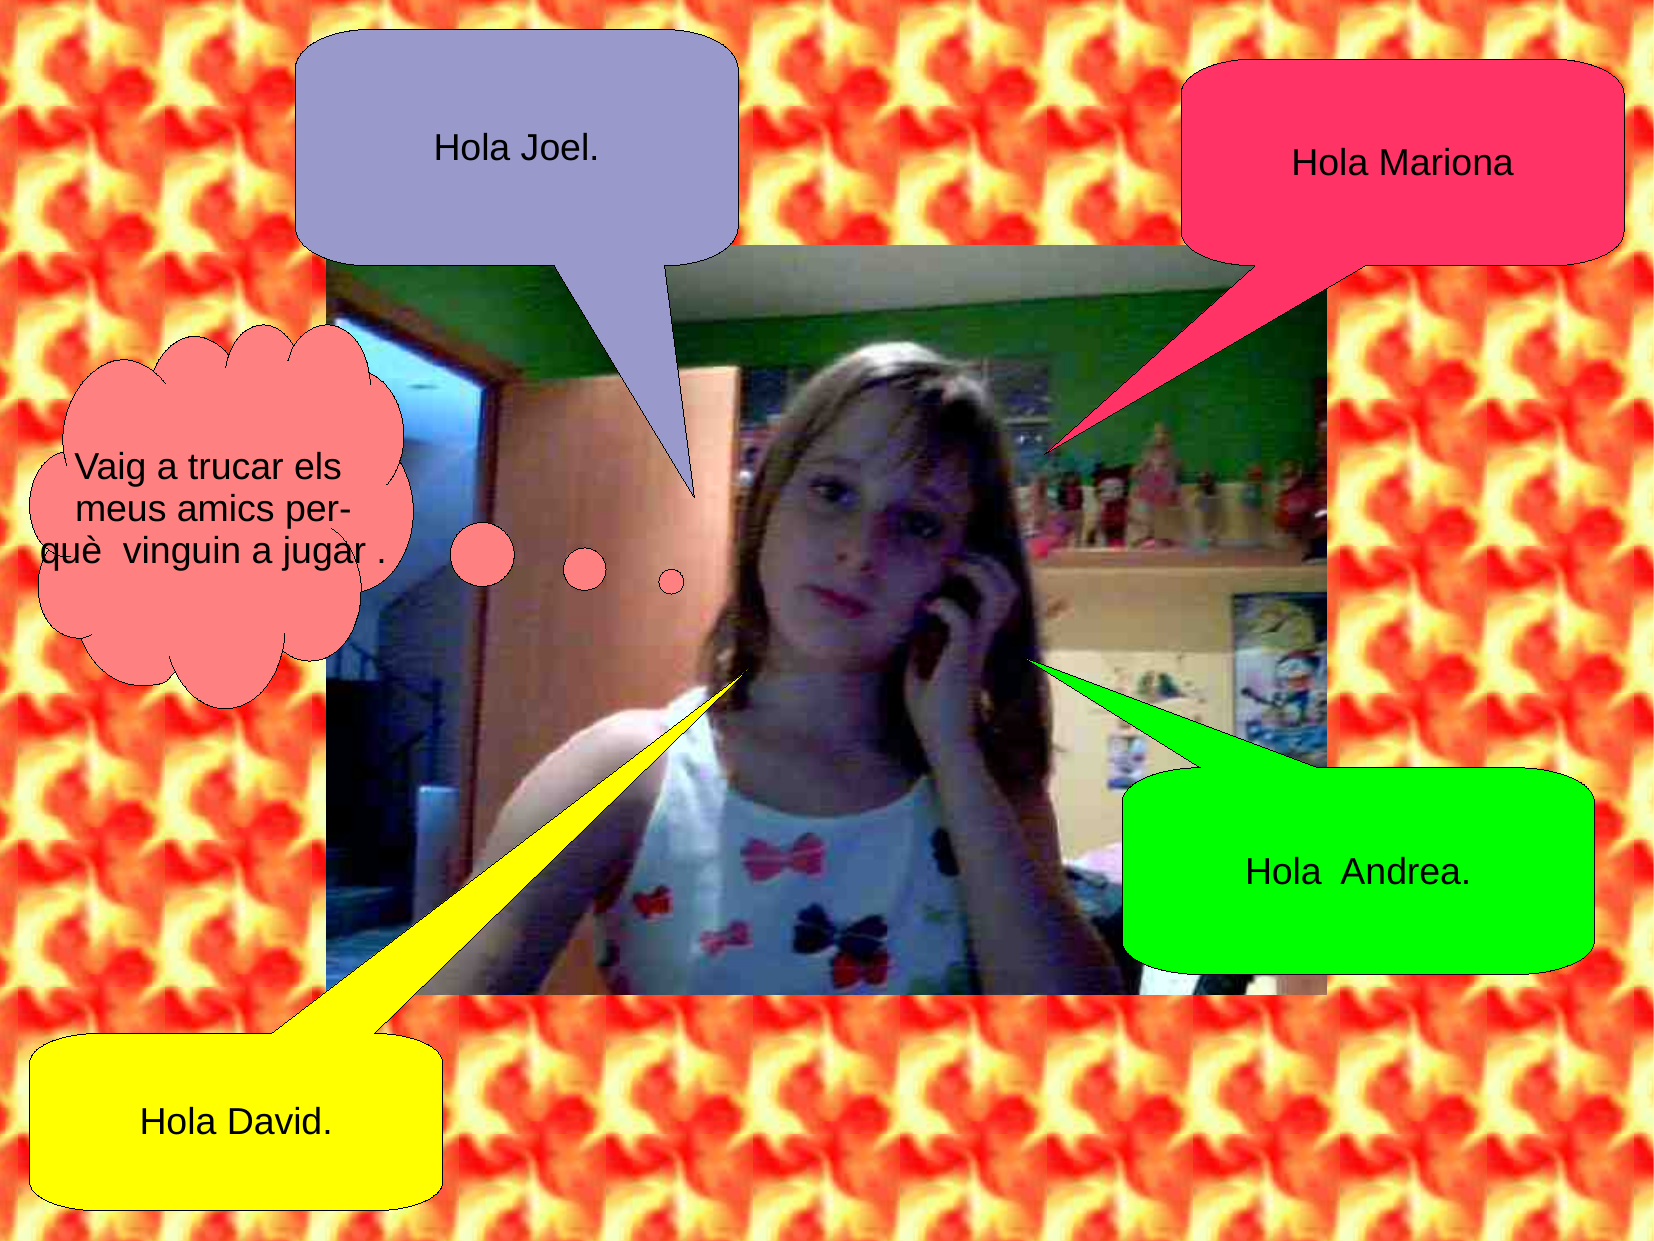

Hola Joel.
Hola Mariona
Vaig a trucar els
 meus amics per-
 què vinguin a jugar .
Hola Andrea.
Hola David.